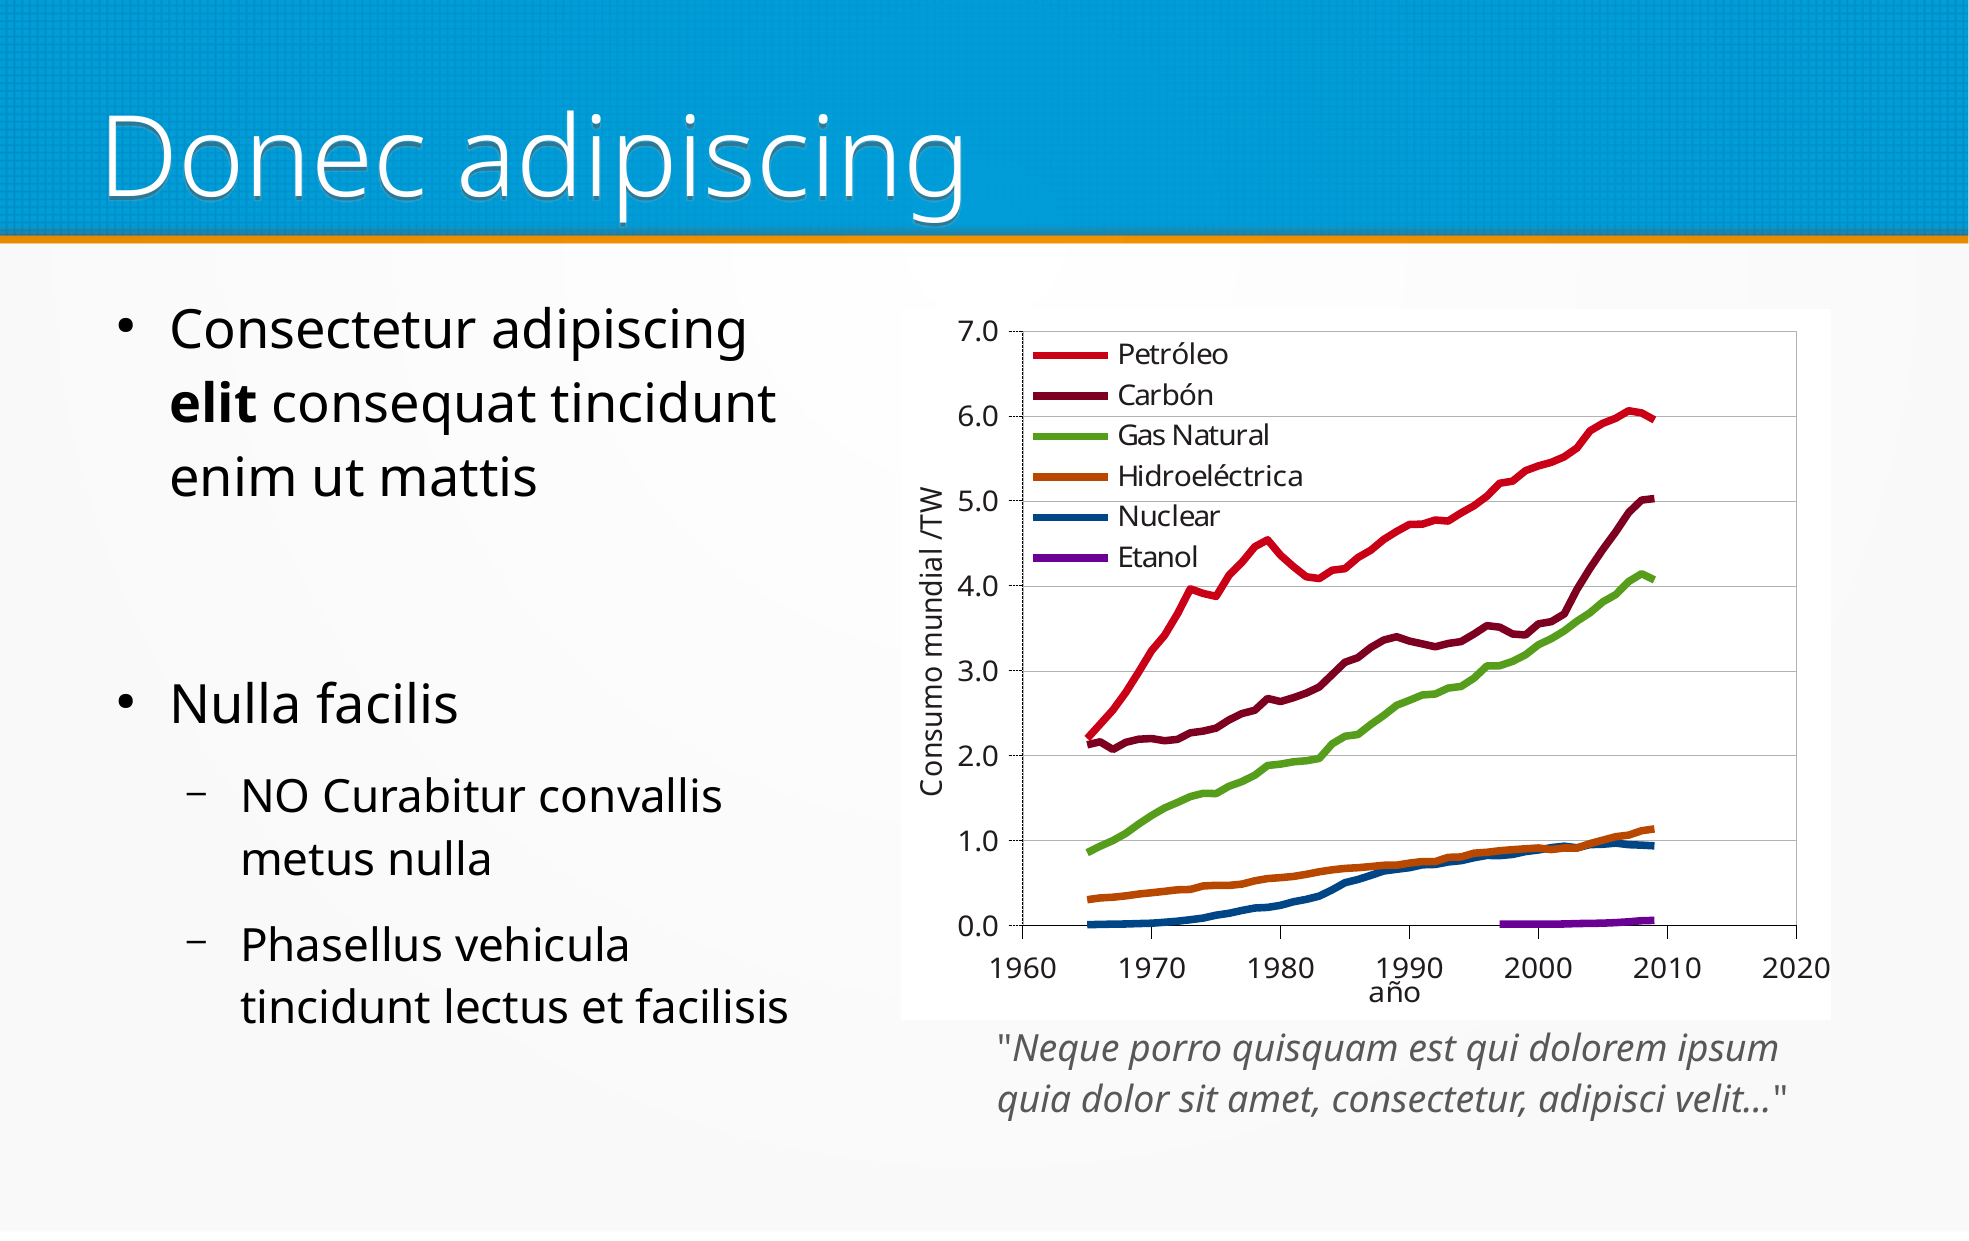

# Donec adipiscing
Consectetur adipiscing elit consequat tincidunt enim ut mattis
Nulla facilis
NO Curabitur convallis metus nulla
Phasellus vehicula tincidunt lectus et facilisis
"Neque porro quisquam est qui dolorem ipsum quia dolor sit amet, consectetur, adipisci velit..."